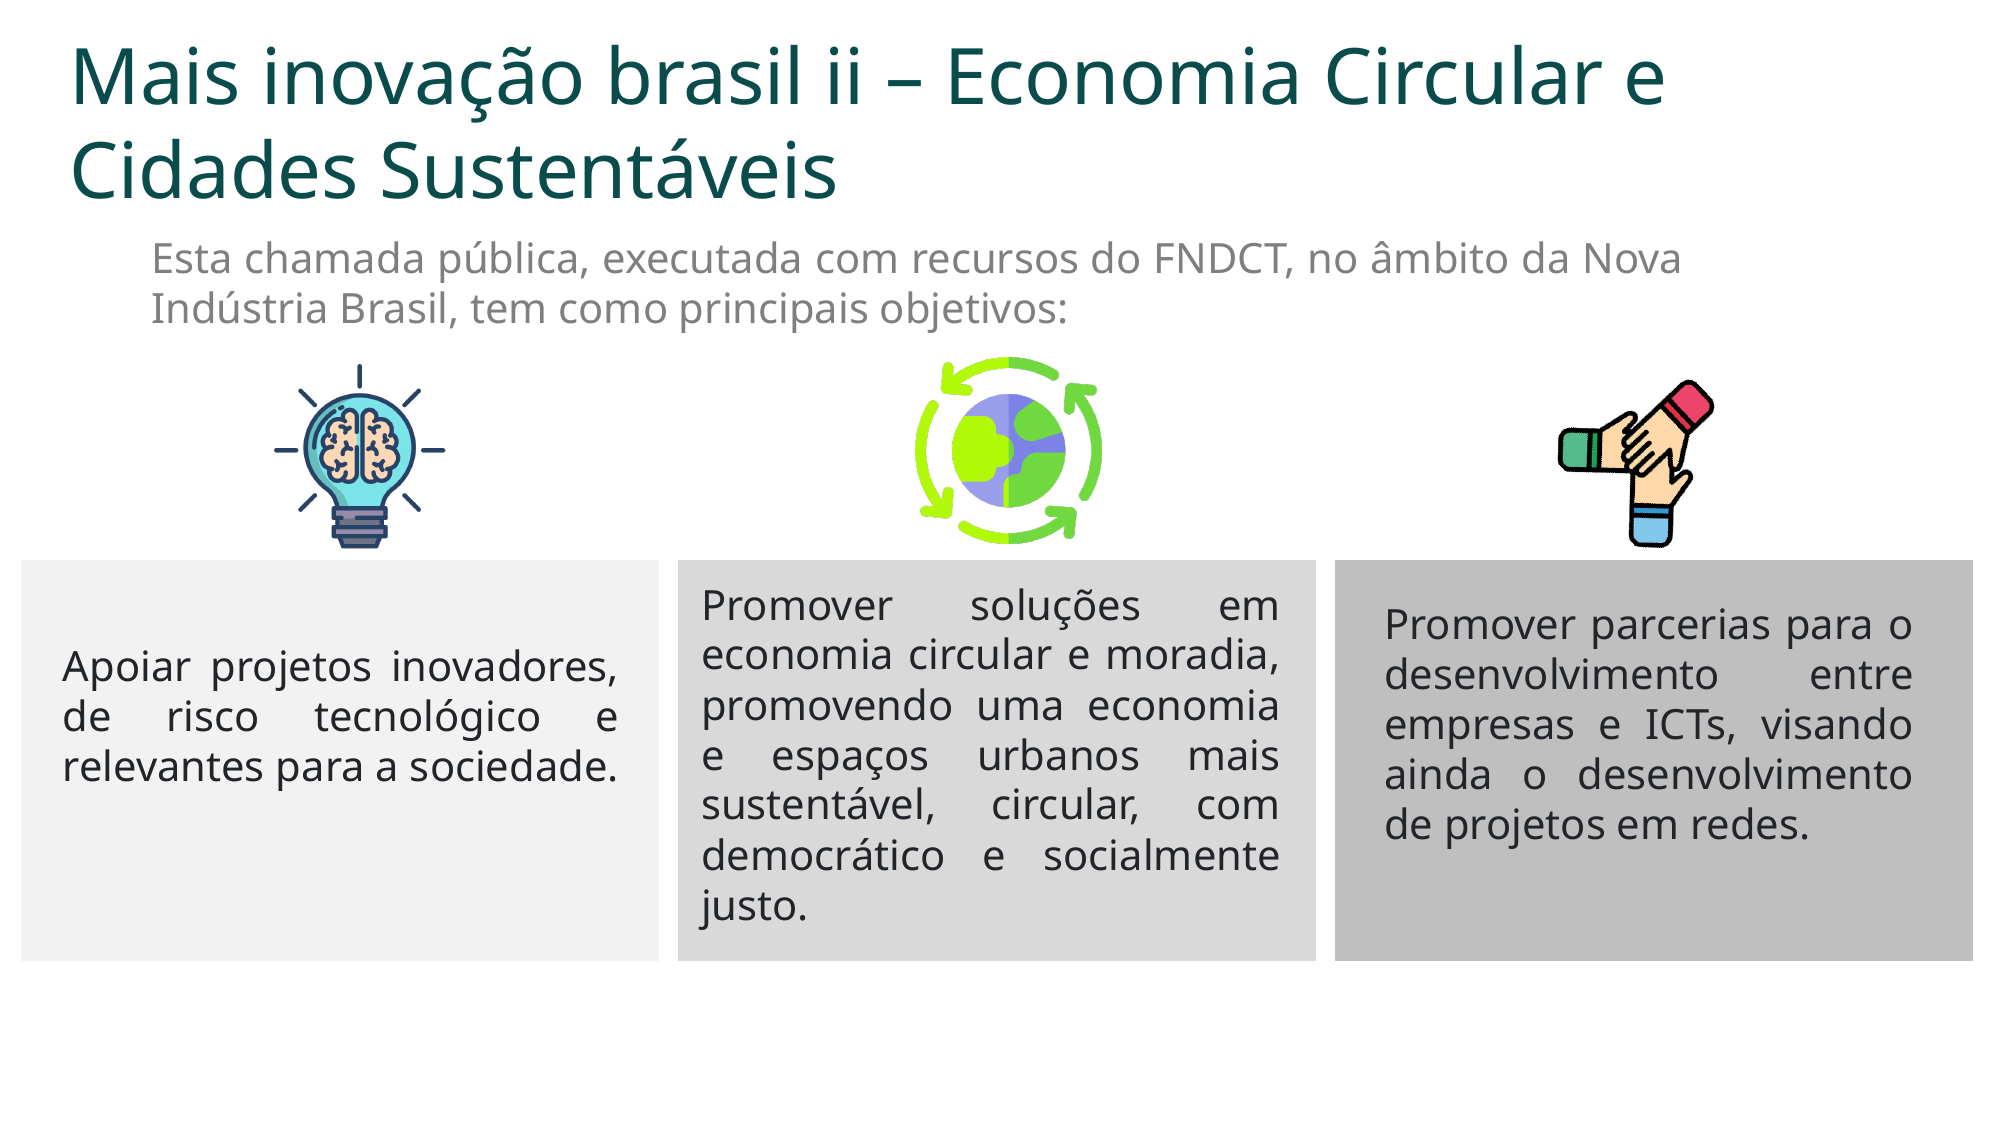

Mais inovação brasil ii – Economia Circular e Cidades Sustentáveis
Esta chamada pública, executada com recursos do FNDCT, no âmbito da Nova Indústria Brasil, tem como principais objetivos:
Promover soluções em economia circular e moradia, promovendo uma economia e espaços urbanos mais sustentável, circular, com democrático e socialmente justo.
Promover parcerias para o desenvolvimento entre empresas e ICTs, visando ainda o desenvolvimento de projetos em redes.
Apoiar projetos inovadores, de risco tecnológico e relevantes para a sociedade.